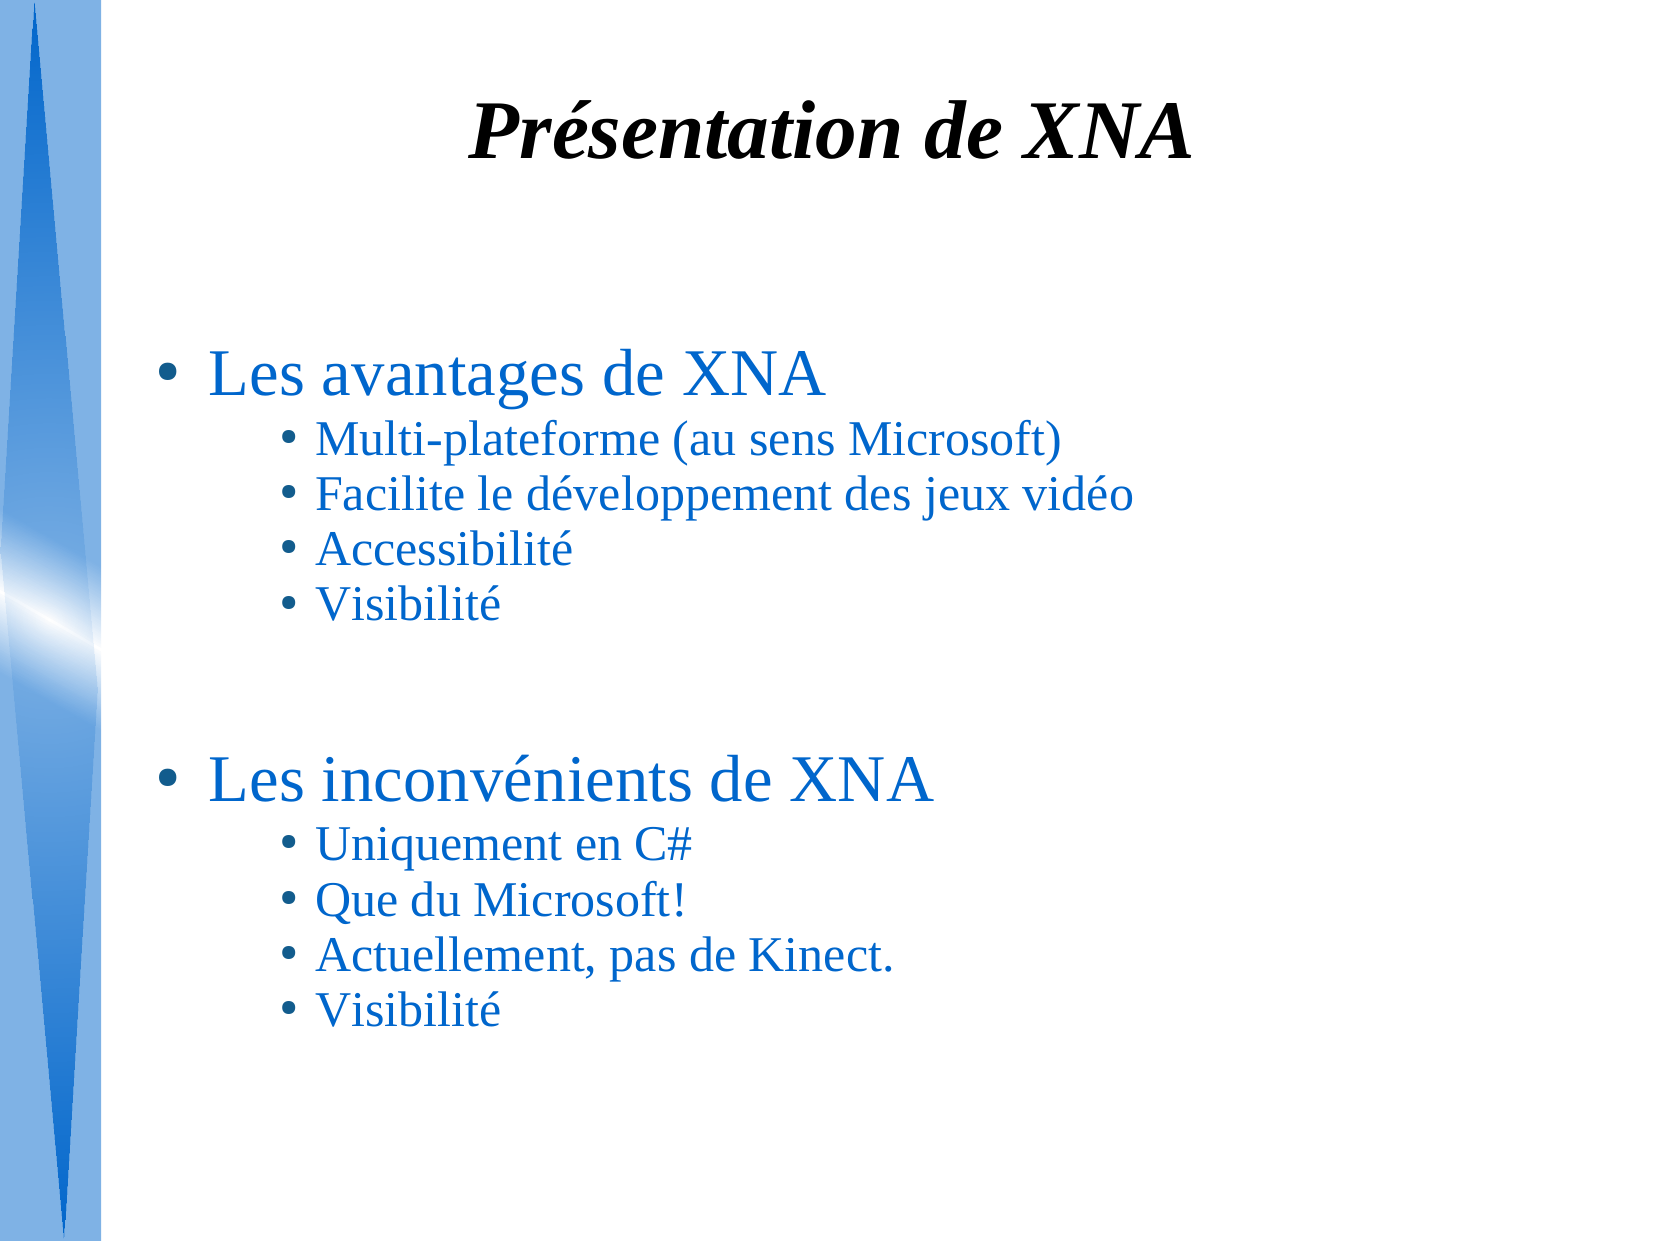

# Présentation de XNA
Les avantages de XNA
Multi-plateforme (au sens Microsoft)
Facilite le développement des jeux vidéo
Accessibilité
Visibilité
Les inconvénients de XNA
Uniquement en C#
Que du Microsoft!
Actuellement, pas de Kinect.
Visibilité